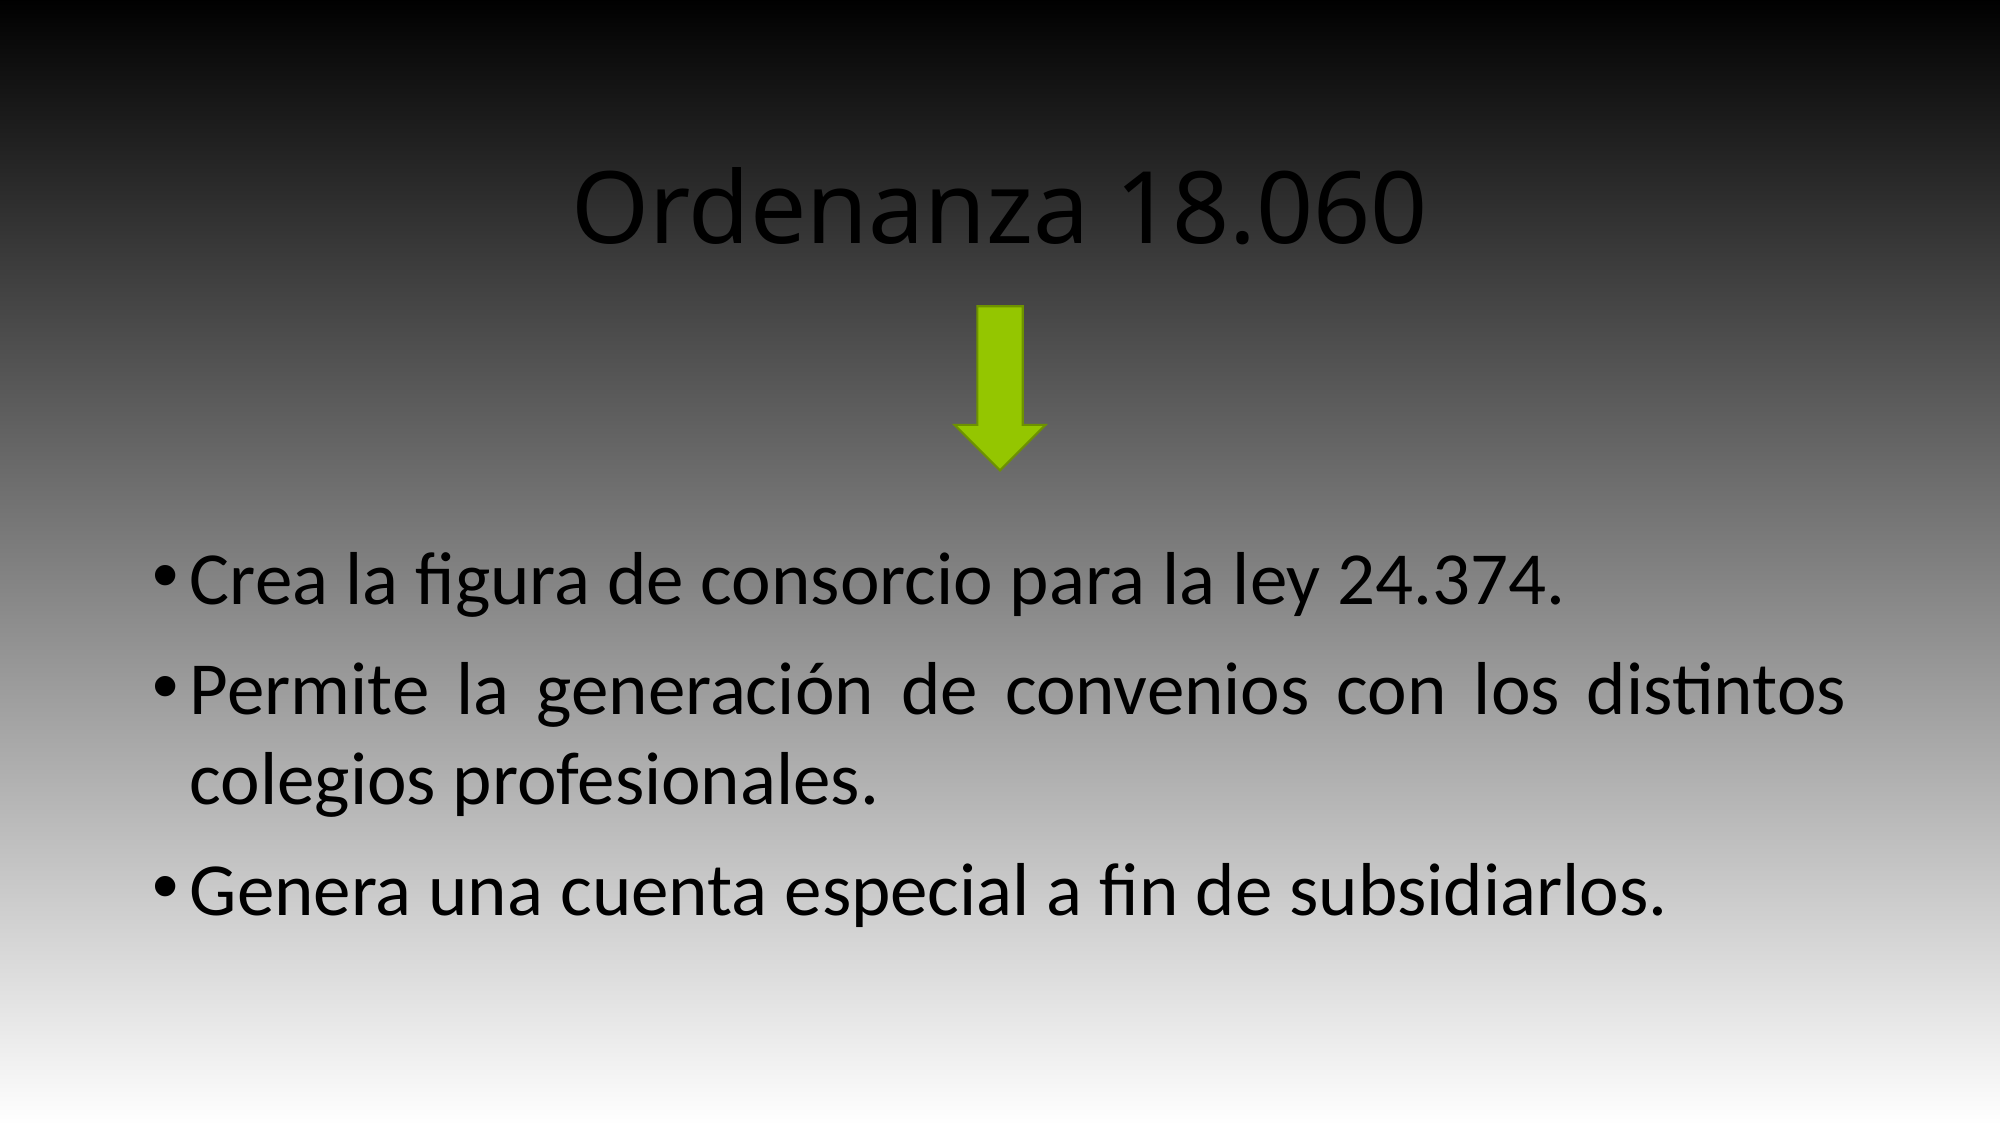

# Ordenanza 18.060
Crea la figura de consorcio para la ley 24.374.
Permite la generación de convenios con los distintos colegios profesionales.
Genera una cuenta especial a fin de subsidiarlos.